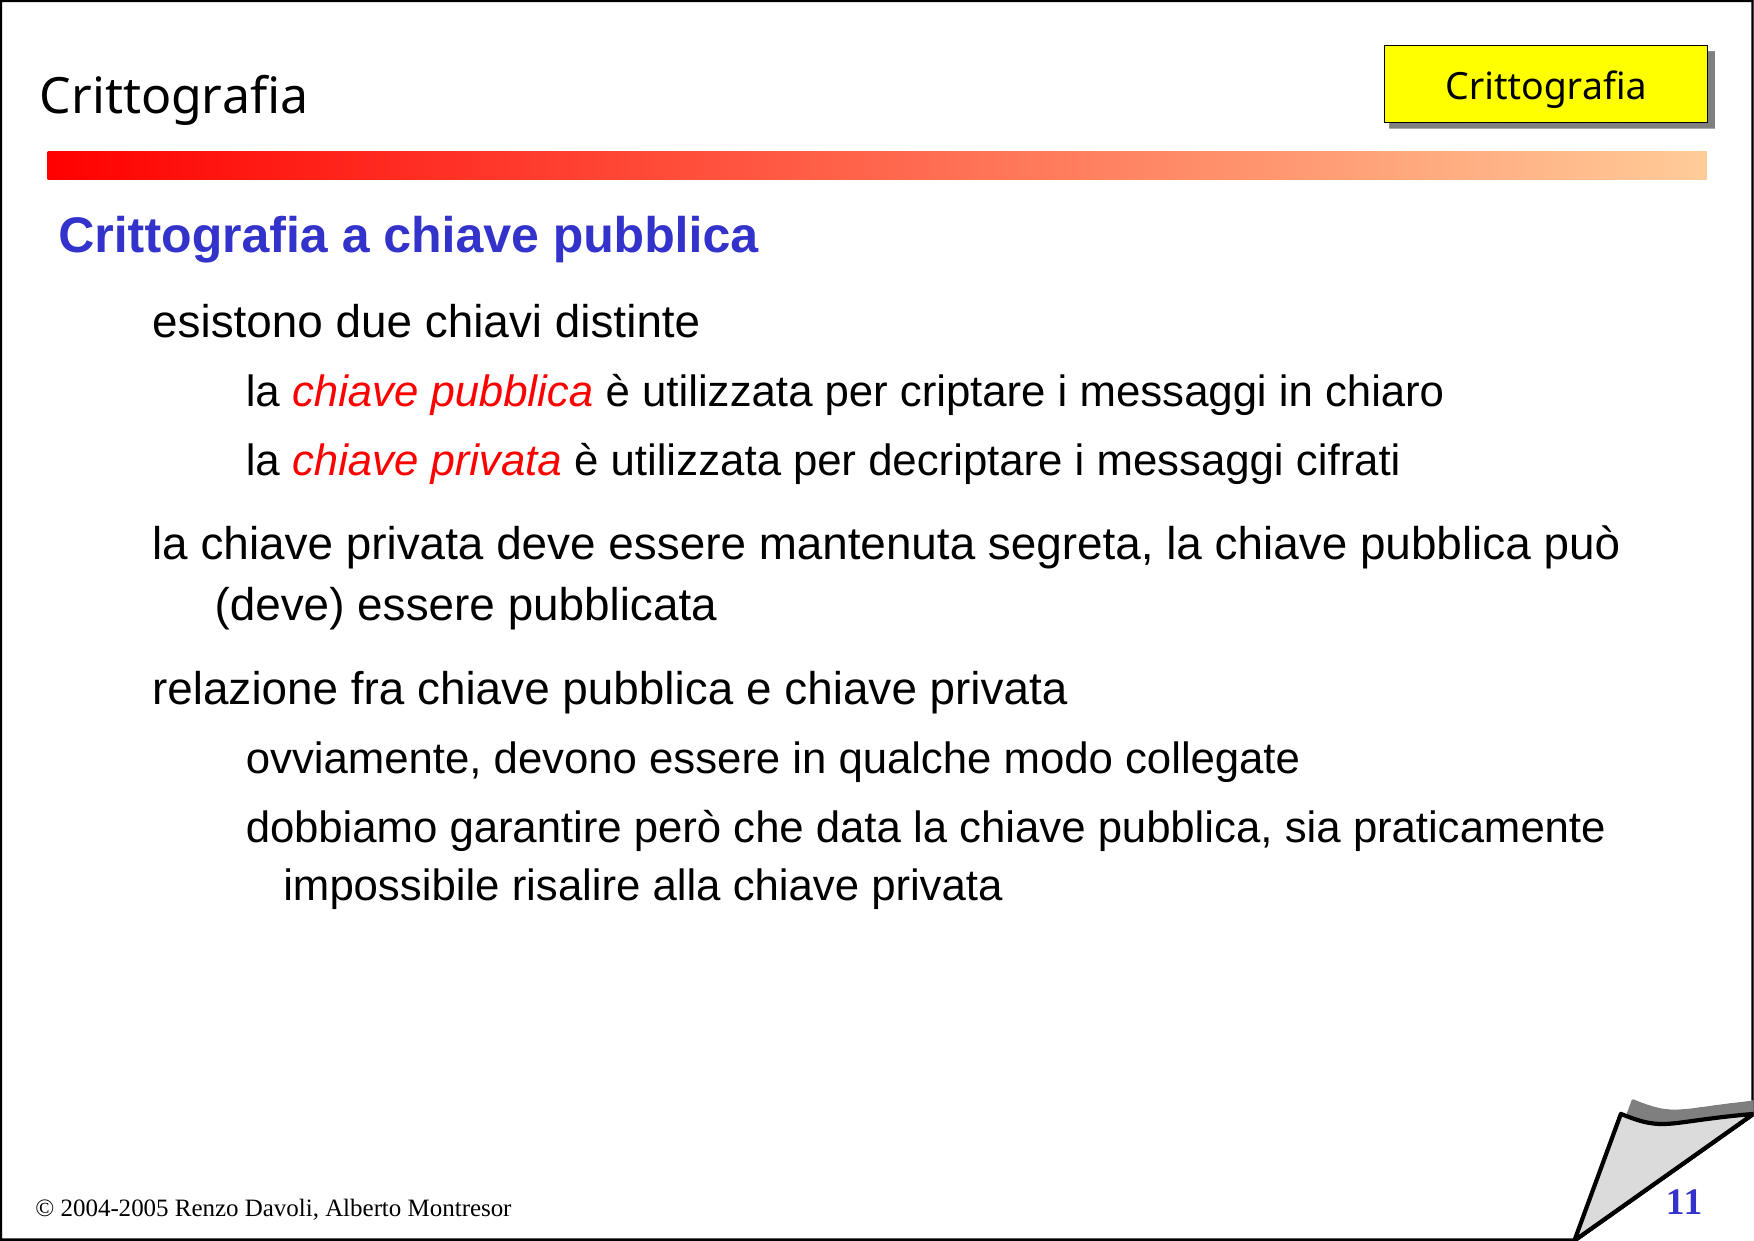

Crittografia
# Crittografia
Crittografia a chiave pubblica
esistono due chiavi distinte
la chiave pubblica è utilizzata per criptare i messaggi in chiaro
la chiave privata è utilizzata per decriptare i messaggi cifrati
la chiave privata deve essere mantenuta segreta, la chiave pubblica può (deve) essere pubblicata
relazione fra chiave pubblica e chiave privata
ovviamente, devono essere in qualche modo collegate
dobbiamo garantire però che data la chiave pubblica, sia praticamente impossibile risalire alla chiave privata